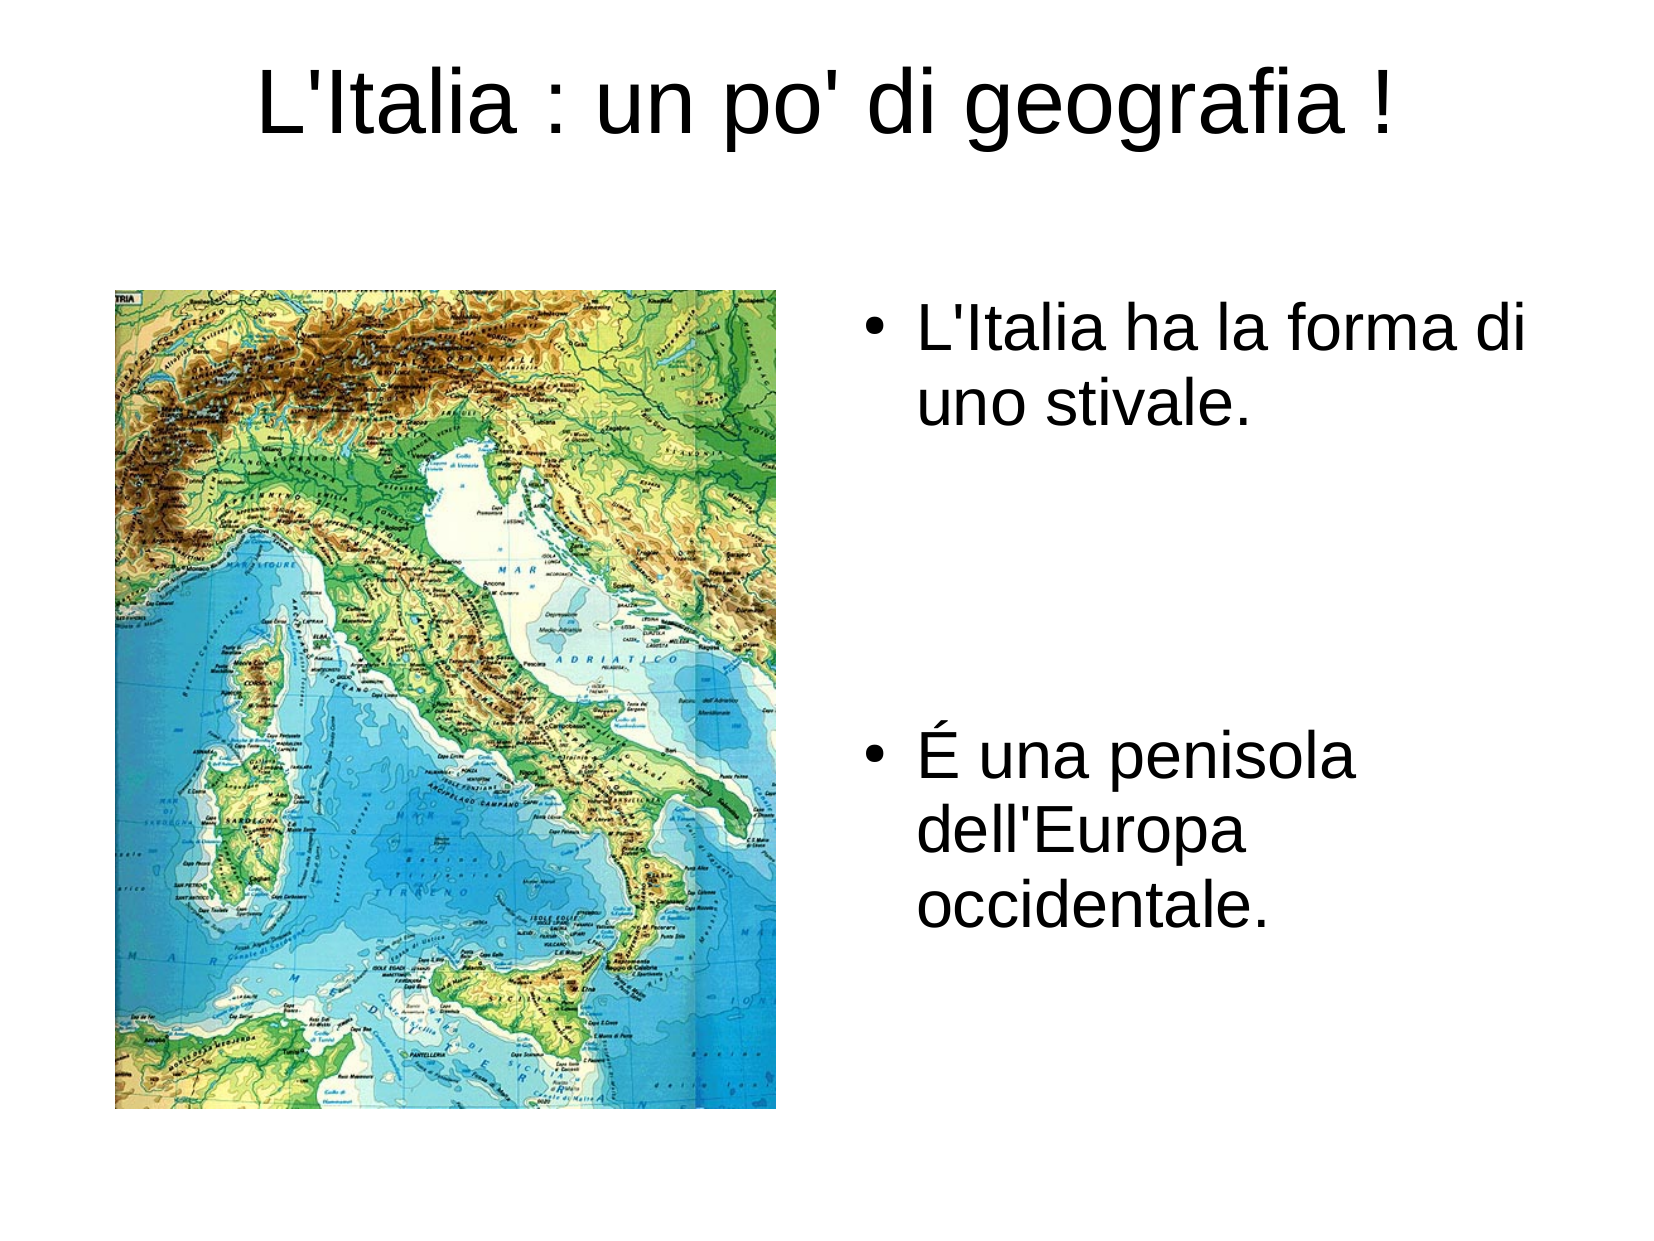

# L'Italia : un po' di geografia !
L'Italia ha la forma di uno stivale.
É una penisola dell'Europa occidentale.